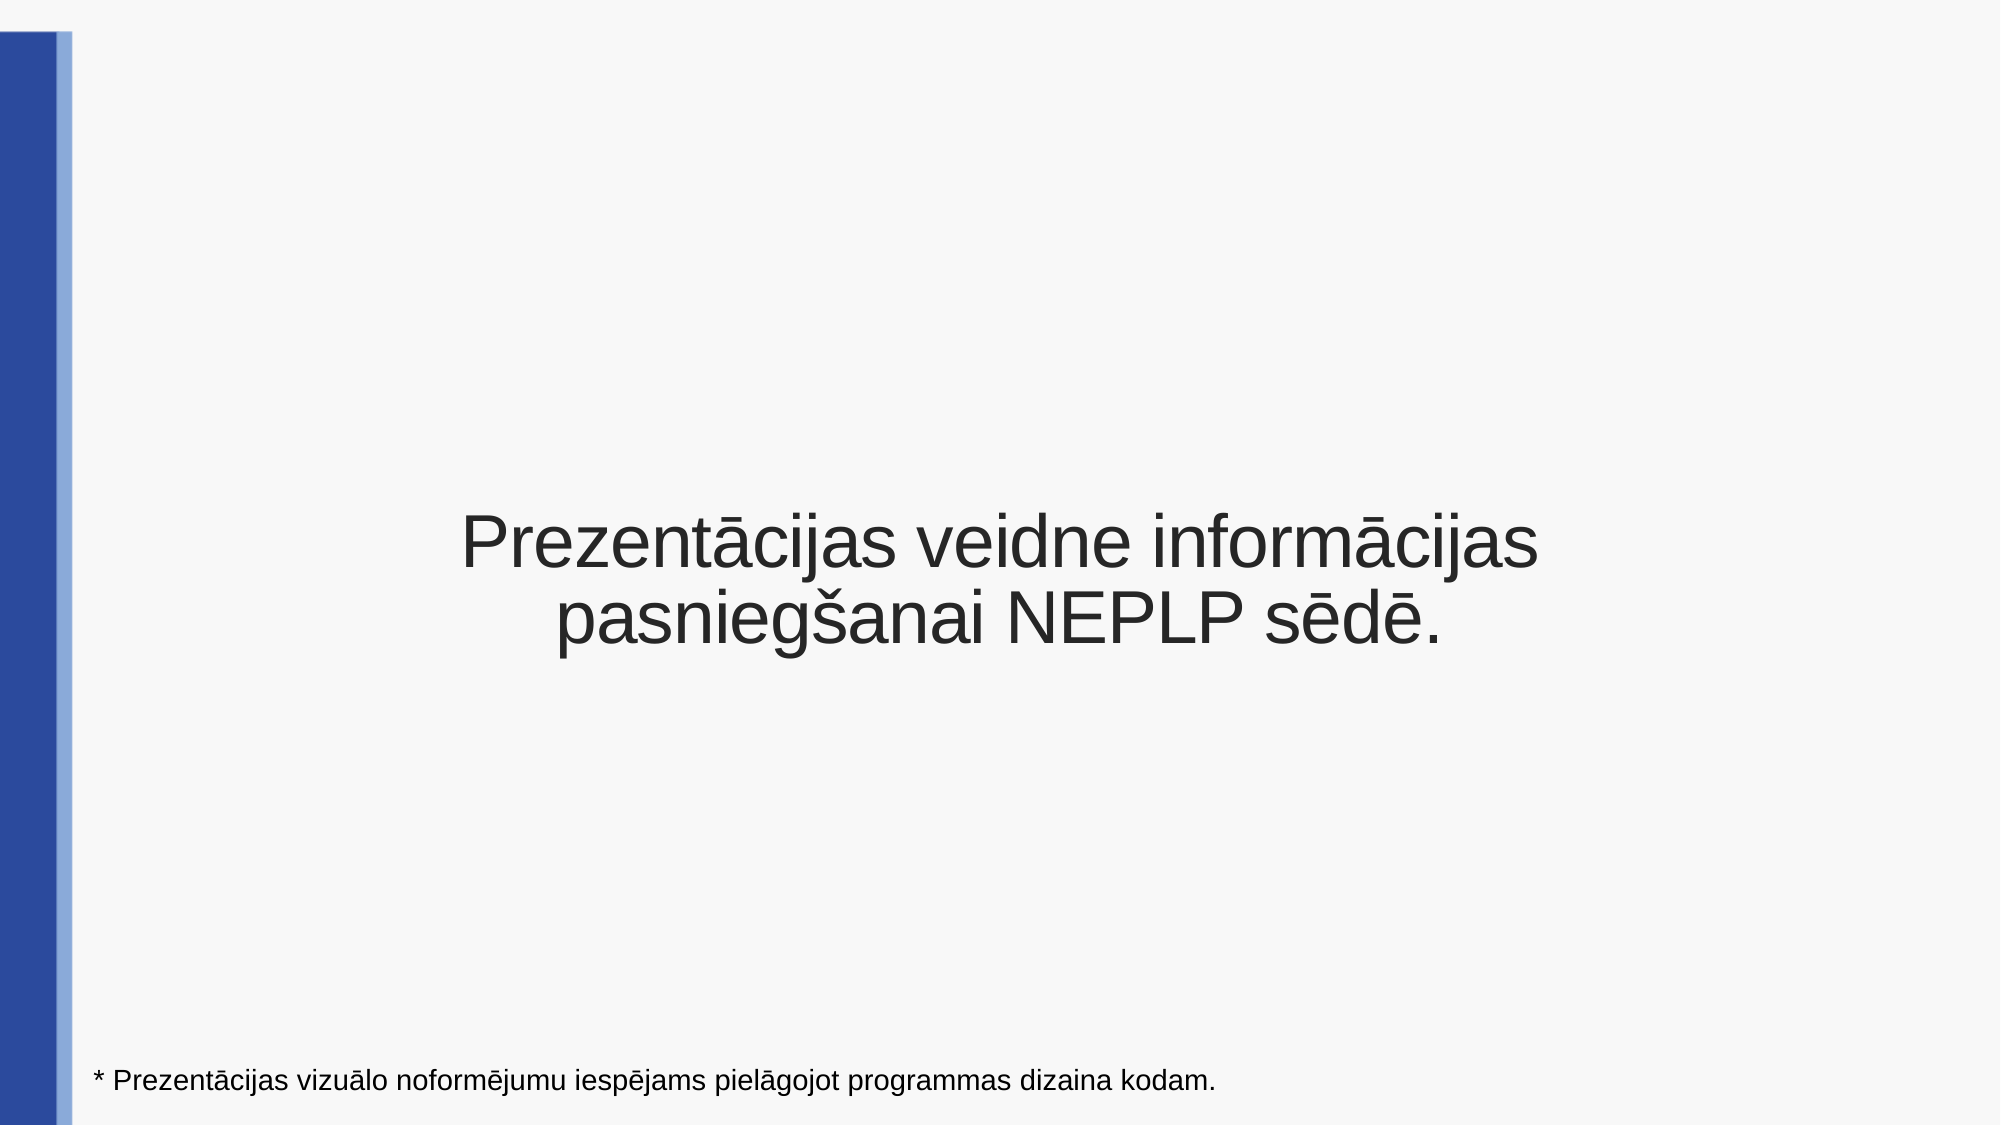

# Prezentācijas veidne informācijas pasniegšanai NEPLP sēdē.
* Prezentācijas vizuālo noformējumu iespējams pielāgojot programmas dizaina kodam.